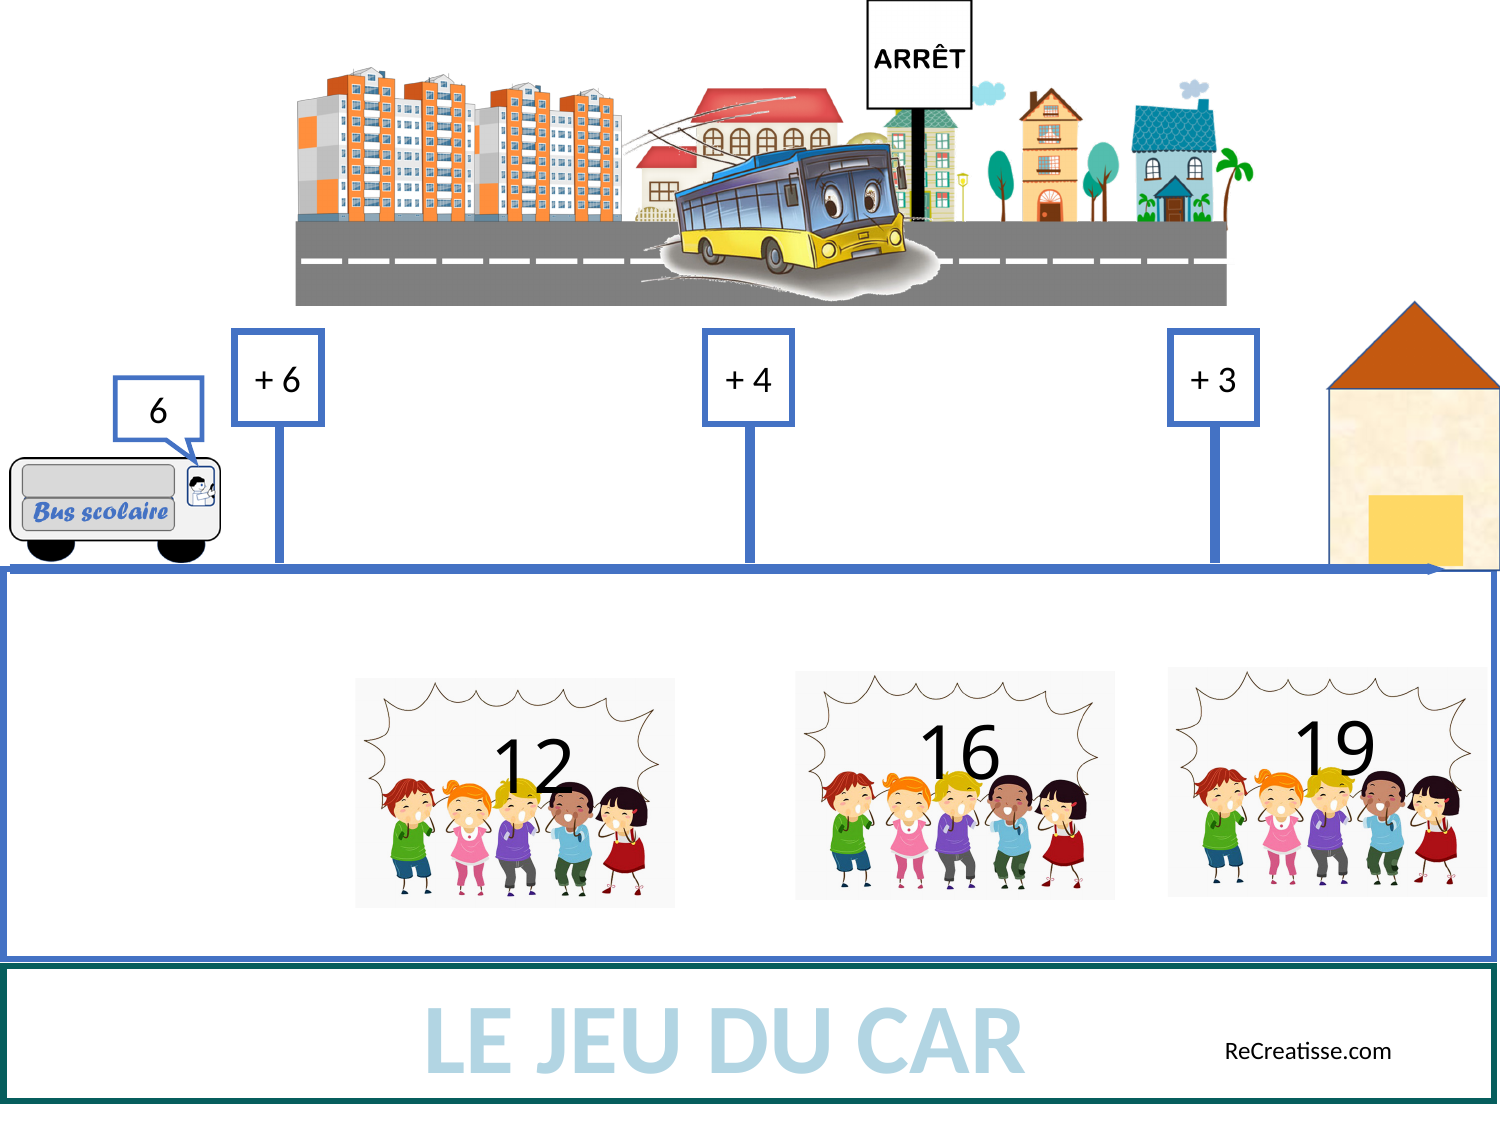

+ 6
+ 4
+ 3
6
19
16
12
 LE JEU DU CAR
ReCreatisse.com